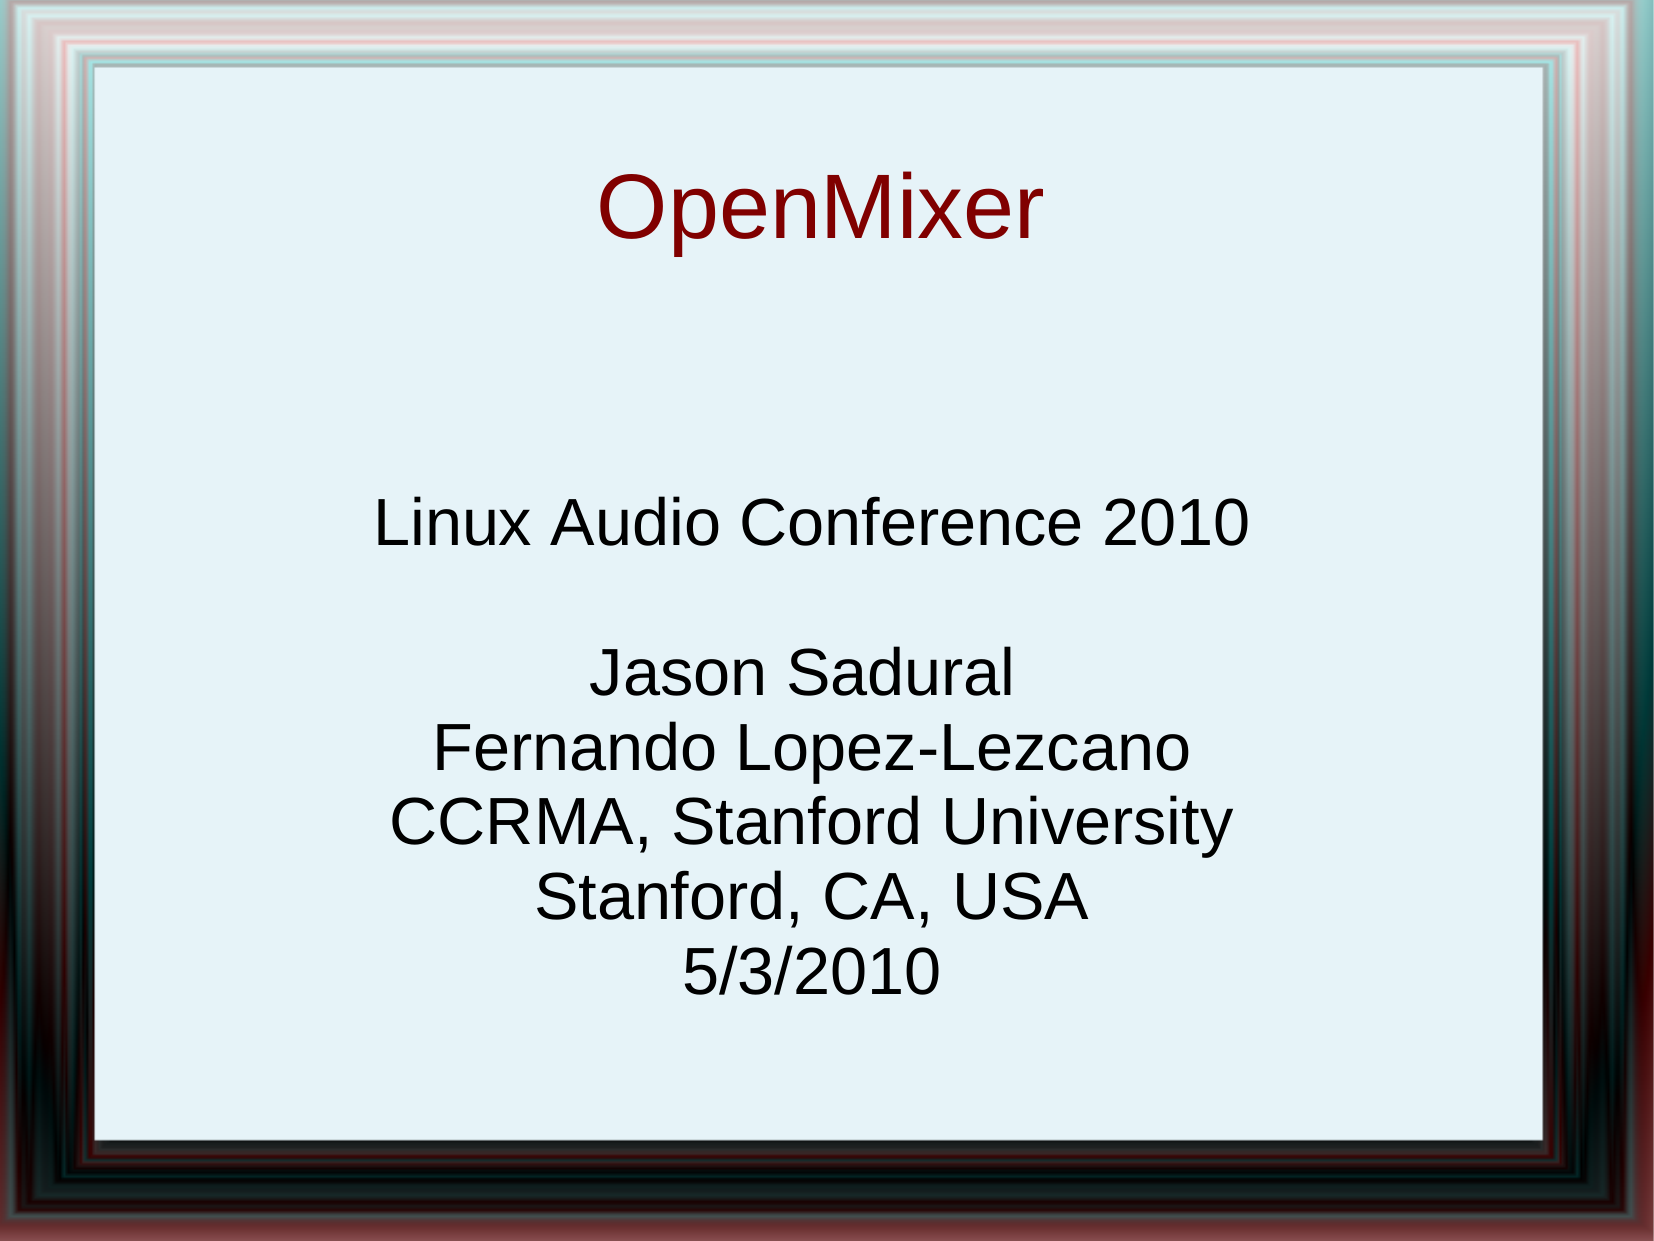

# OpenMixer
Linux Audio Conference 2010
Jason Sadural
Fernando Lopez-Lezcano
CCRMA, Stanford University
Stanford, CA, USA
5/3/2010